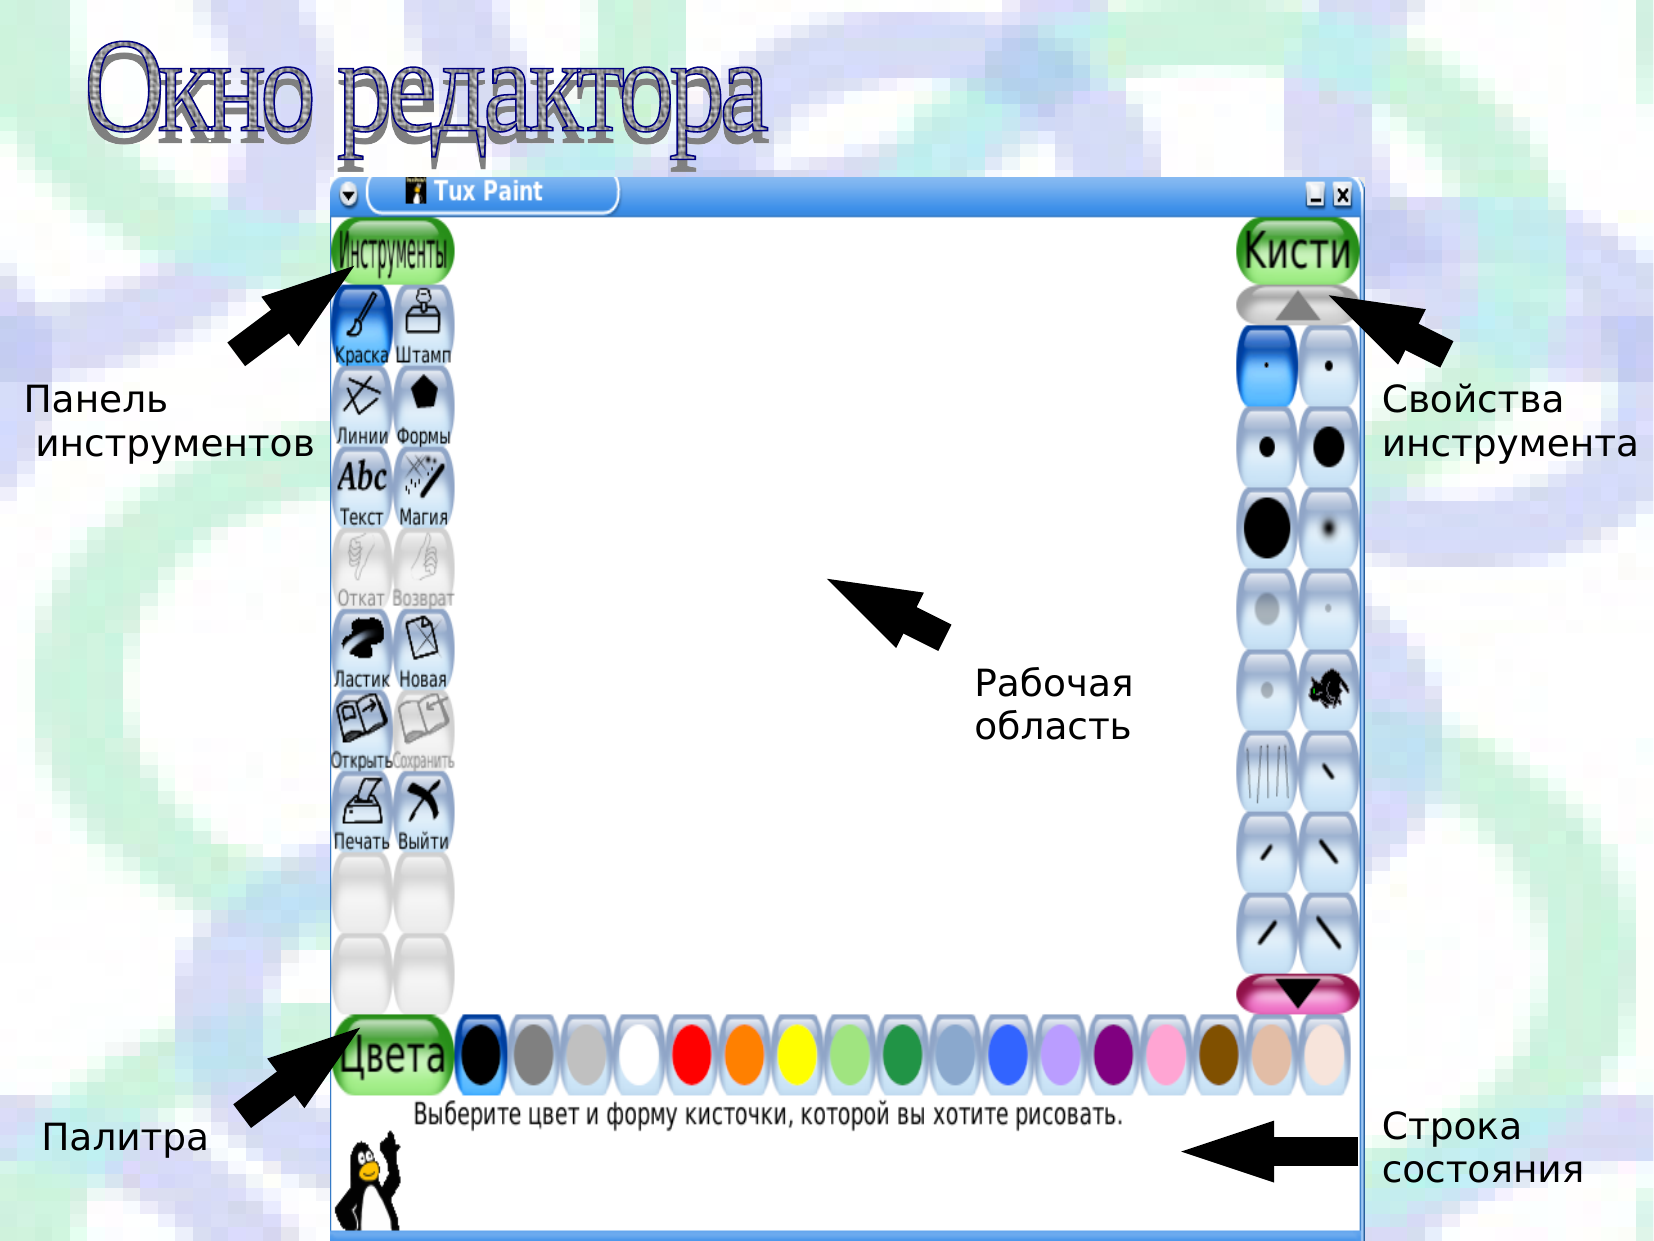

Окно редактора
Панель
 инструментов
Свойства
инструмента
Рабочая область
Строка состояния
Палитра